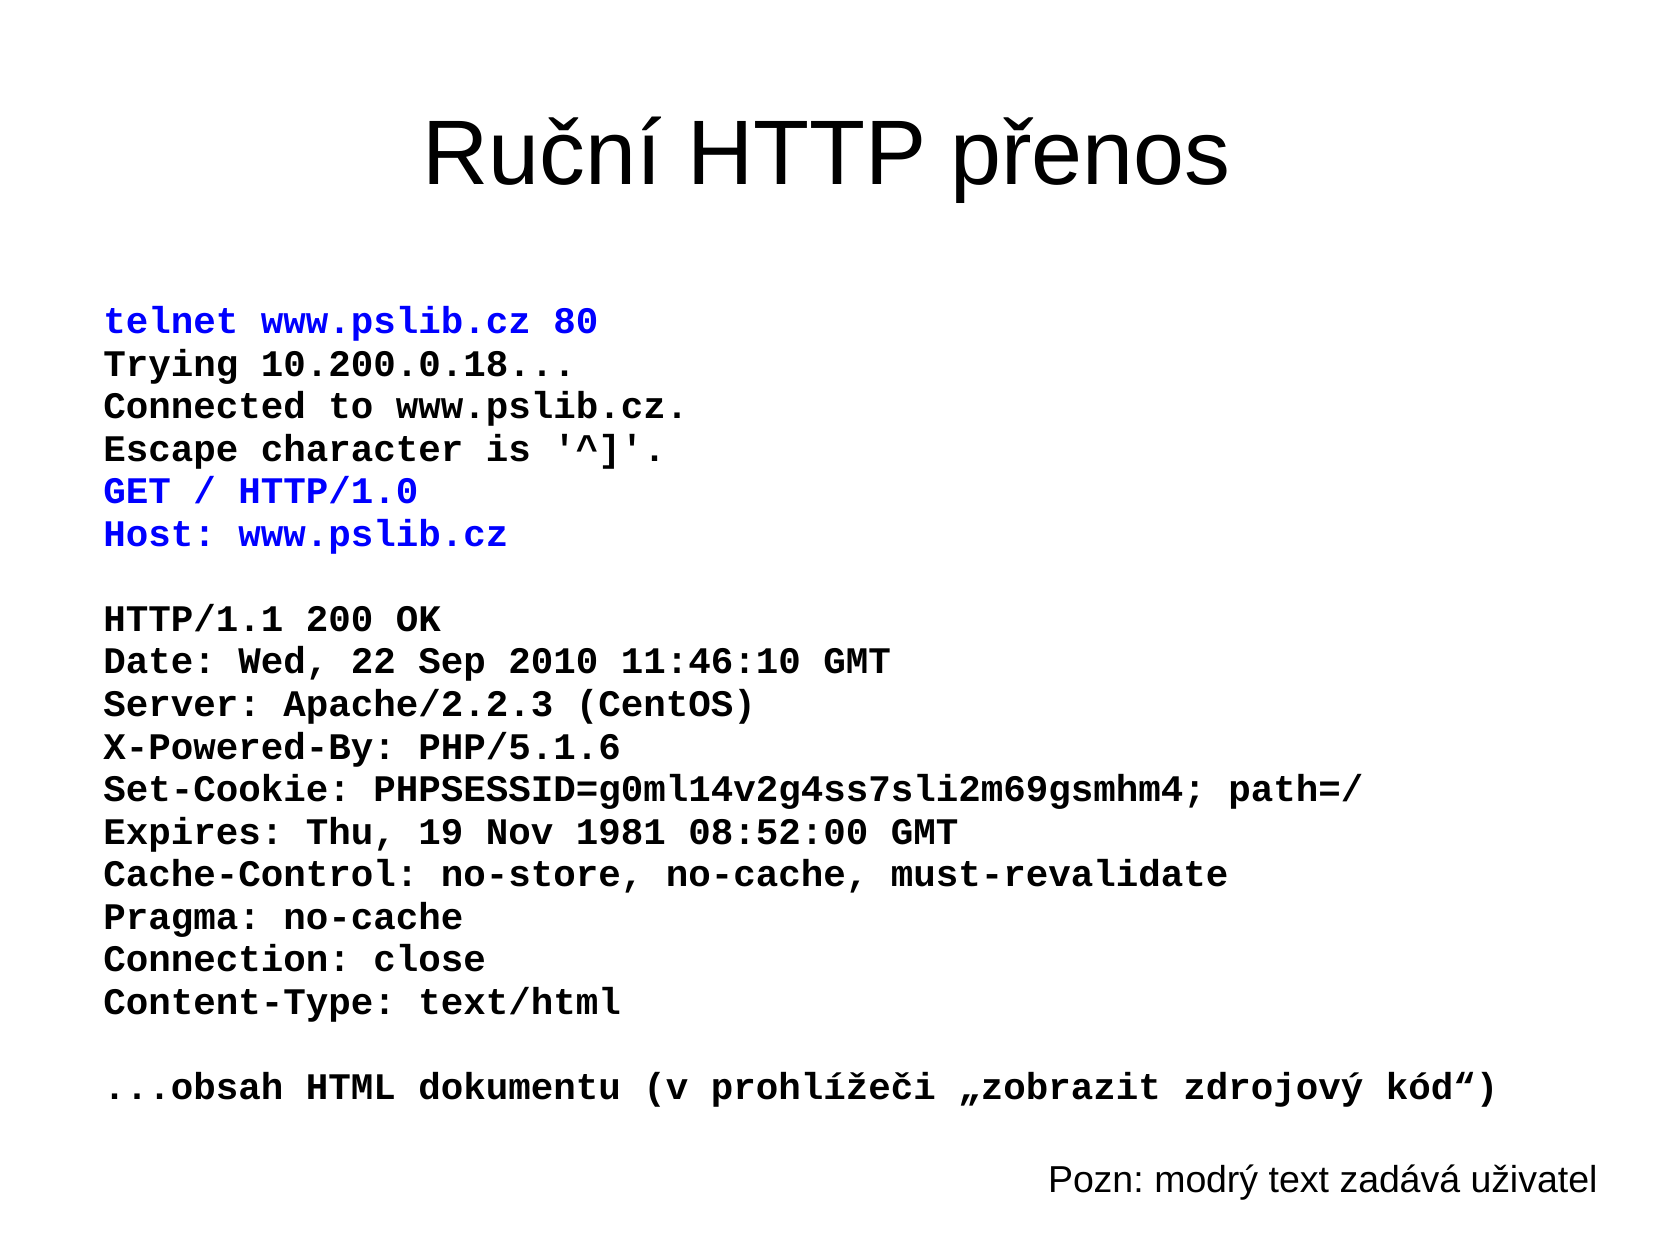

# Ruční HTTP přenos
telnet www.pslib.cz 80
Trying 10.200.0.18...
Connected to www.pslib.cz.
Escape character is '^]'.
GET / HTTP/1.0
Host: www.pslib.cz
HTTP/1.1 200 OK
Date: Wed, 22 Sep 2010 11:46:10 GMT
Server: Apache/2.2.3 (CentOS)
X-Powered-By: PHP/5.1.6
Set-Cookie: PHPSESSID=g0ml14v2g4ss7sli2m69gsmhm4; path=/
Expires: Thu, 19 Nov 1981 08:52:00 GMT
Cache-Control: no-store, no-cache, must-revalidate
Pragma: no-cache
Connection: close
Content-Type: text/html
...obsah HTML dokumentu (v prohlížeči „zobrazit zdrojový kód“)
Pozn: modrý text zadává uživatel